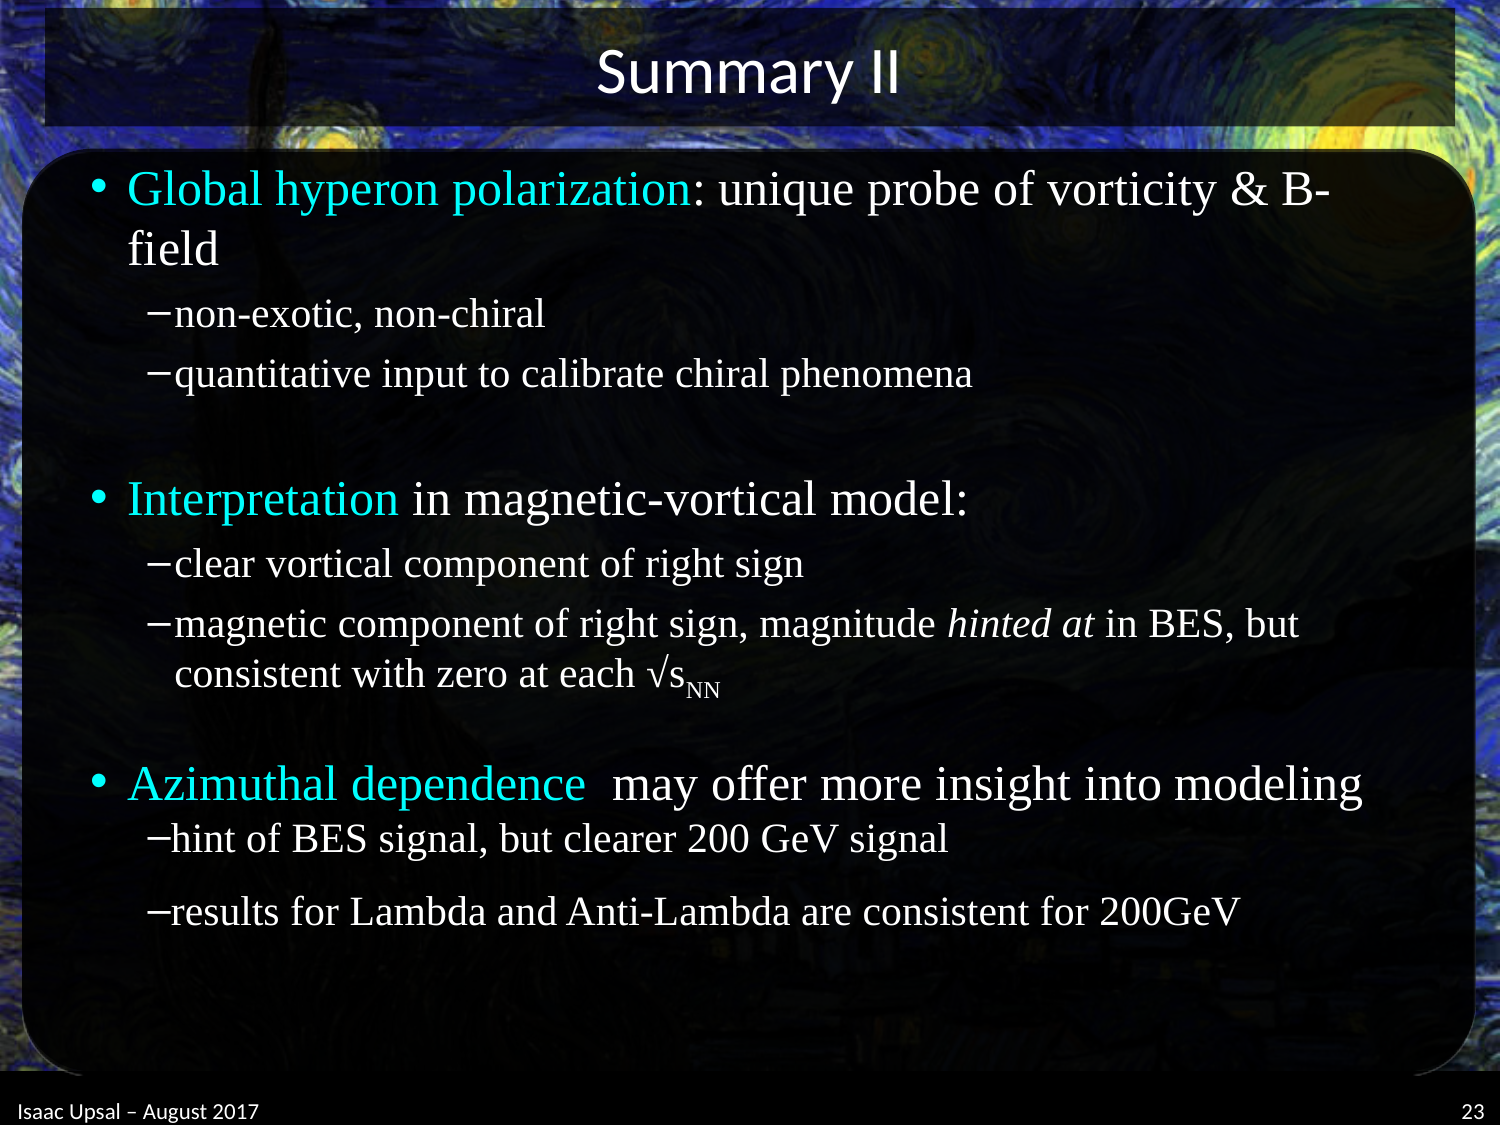

# Summary II
Global hyperon polarization: unique probe of vorticity & B-field
non-exotic, non-chiral
quantitative input to calibrate chiral phenomena
Interpretation in magnetic-vortical model:
clear vortical component of right sign
magnetic component of right sign, magnitude hinted at in BES, but consistent with zero at each √sNN
Azimuthal dependence may offer more insight into modeling
hint of BES signal, but clearer 200 GeV signal
results for Lambda and Anti-Lambda are consistent for 200GeV
23